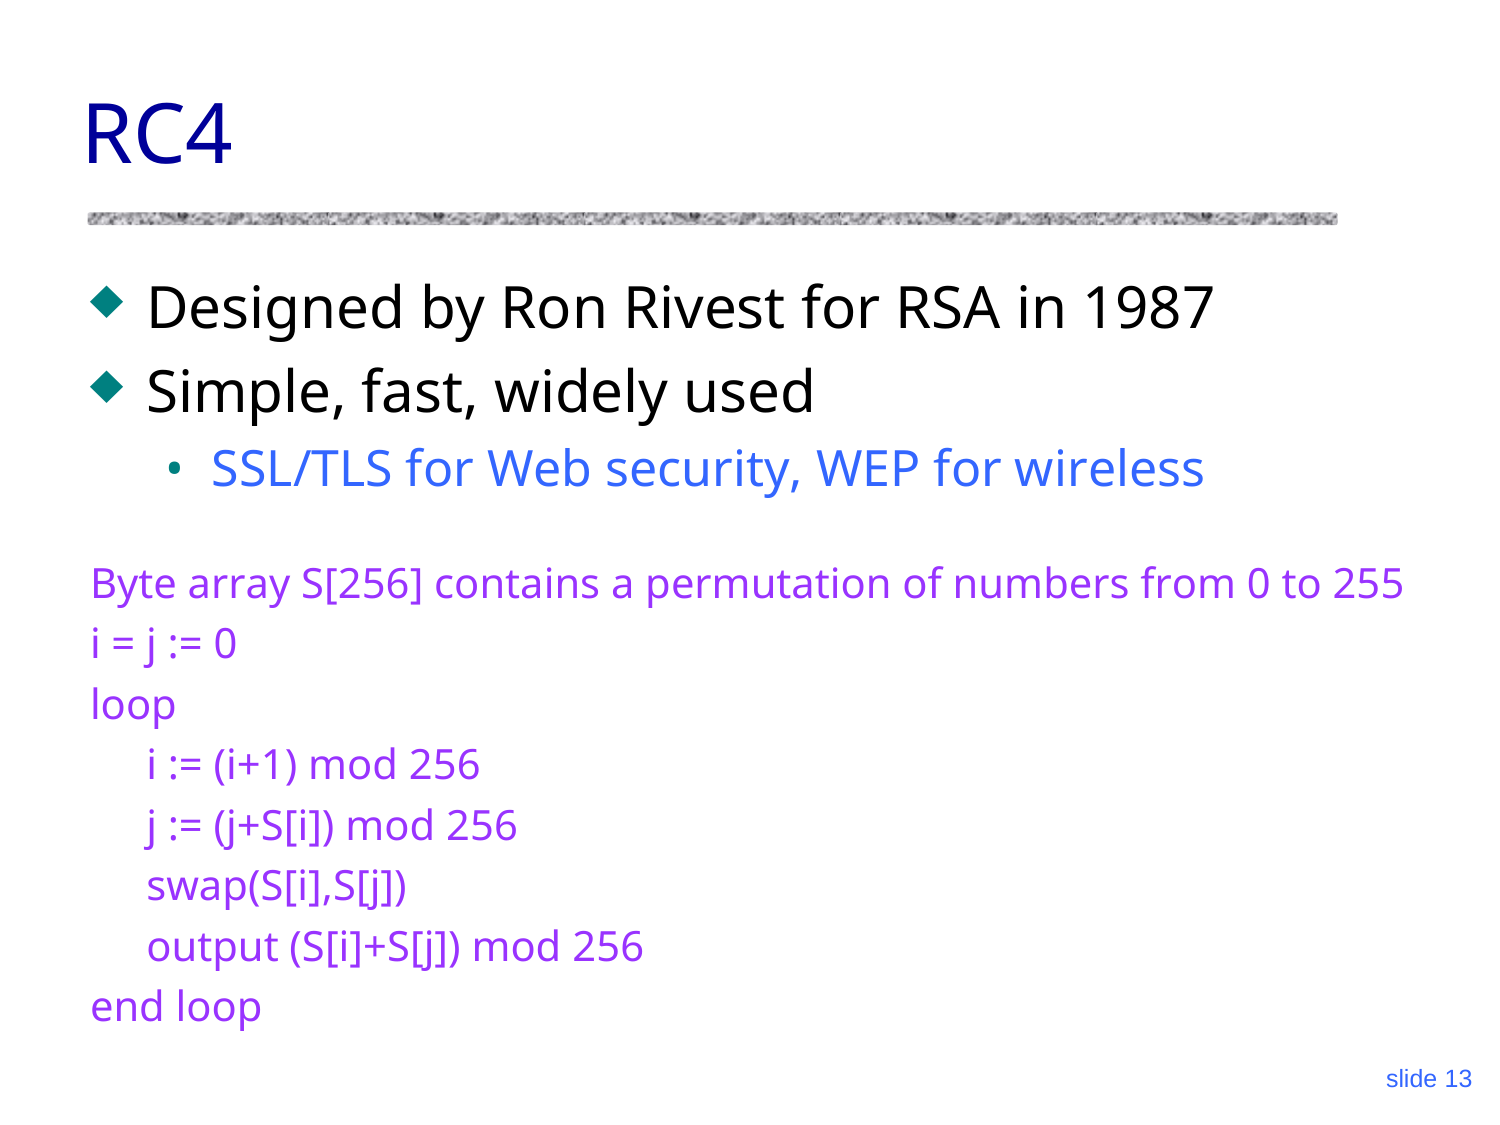

# RC4
Designed by Ron Rivest for RSA in 1987
Simple, fast, widely used
SSL/TLS for Web security, WEP for wireless
Byte array S[256] contains a permutation of numbers from 0 to 255
i = j := 0
loop
	i := (i+1) mod 256
	j := (j+S[i]) mod 256
	swap(S[i],S[j])
	output (S[i]+S[j]) mod 256
end loop
slide 12